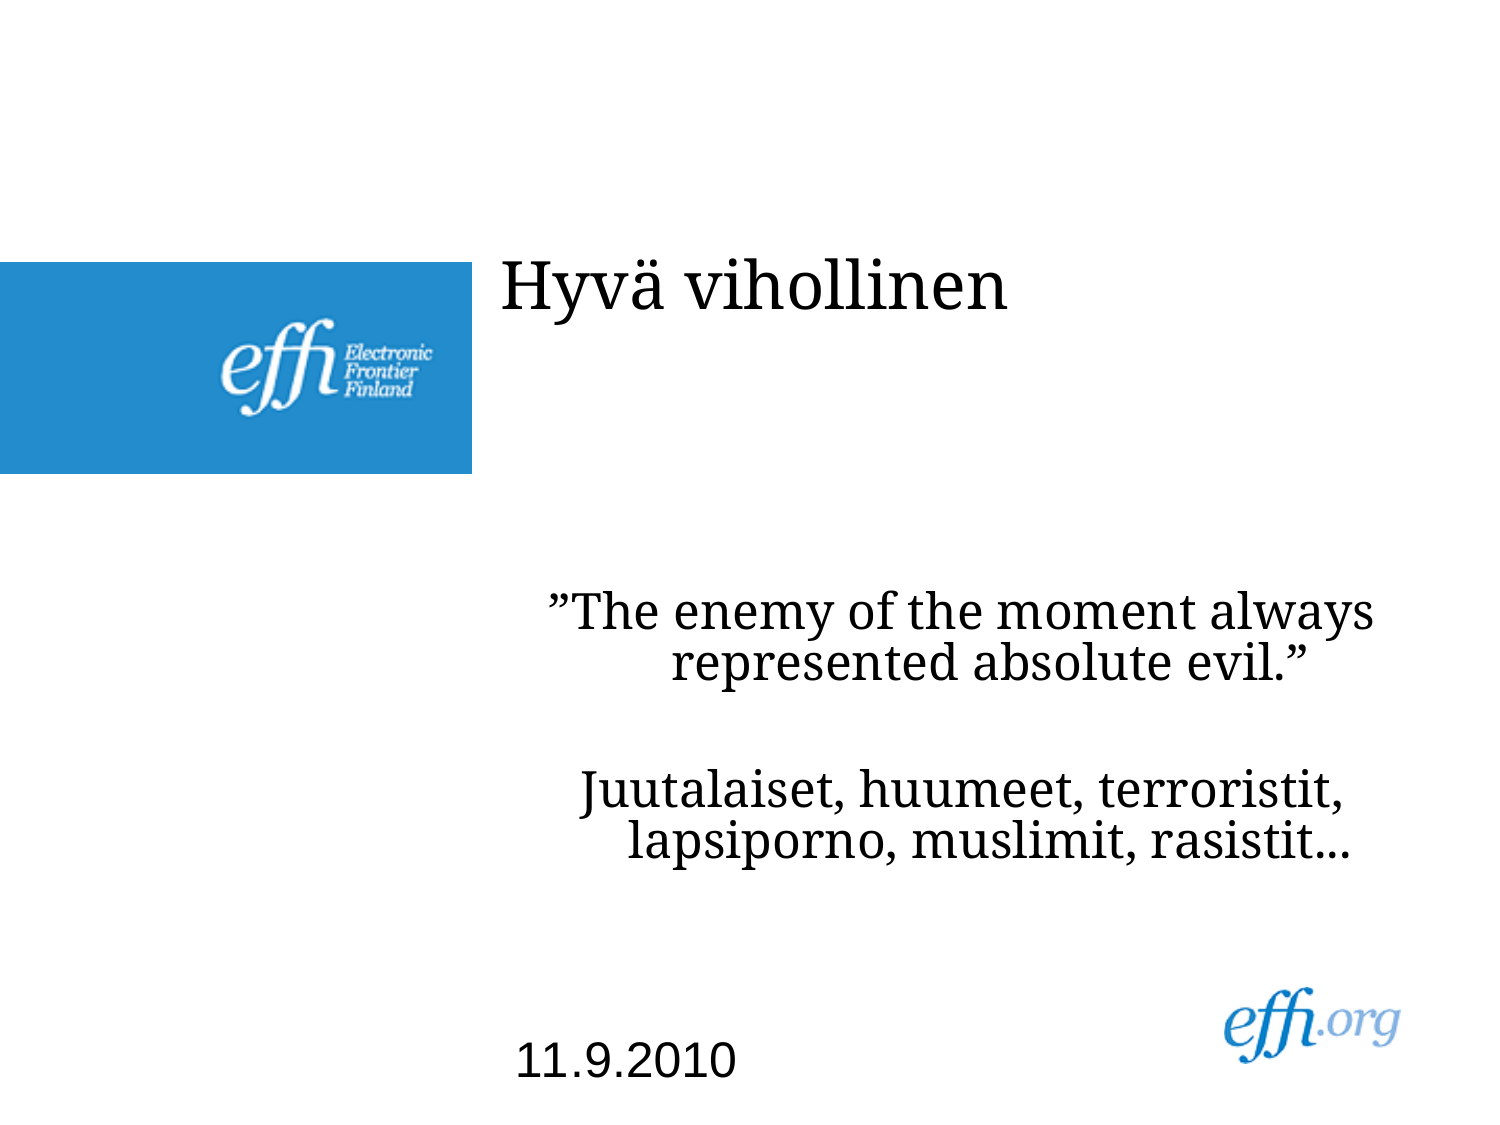

# Hyvä vihollinen
”The enemy of the moment always represented absolute evil.”
Juutalaiset, huumeet, terroristit, lapsiporno, muslimit, rasistit...